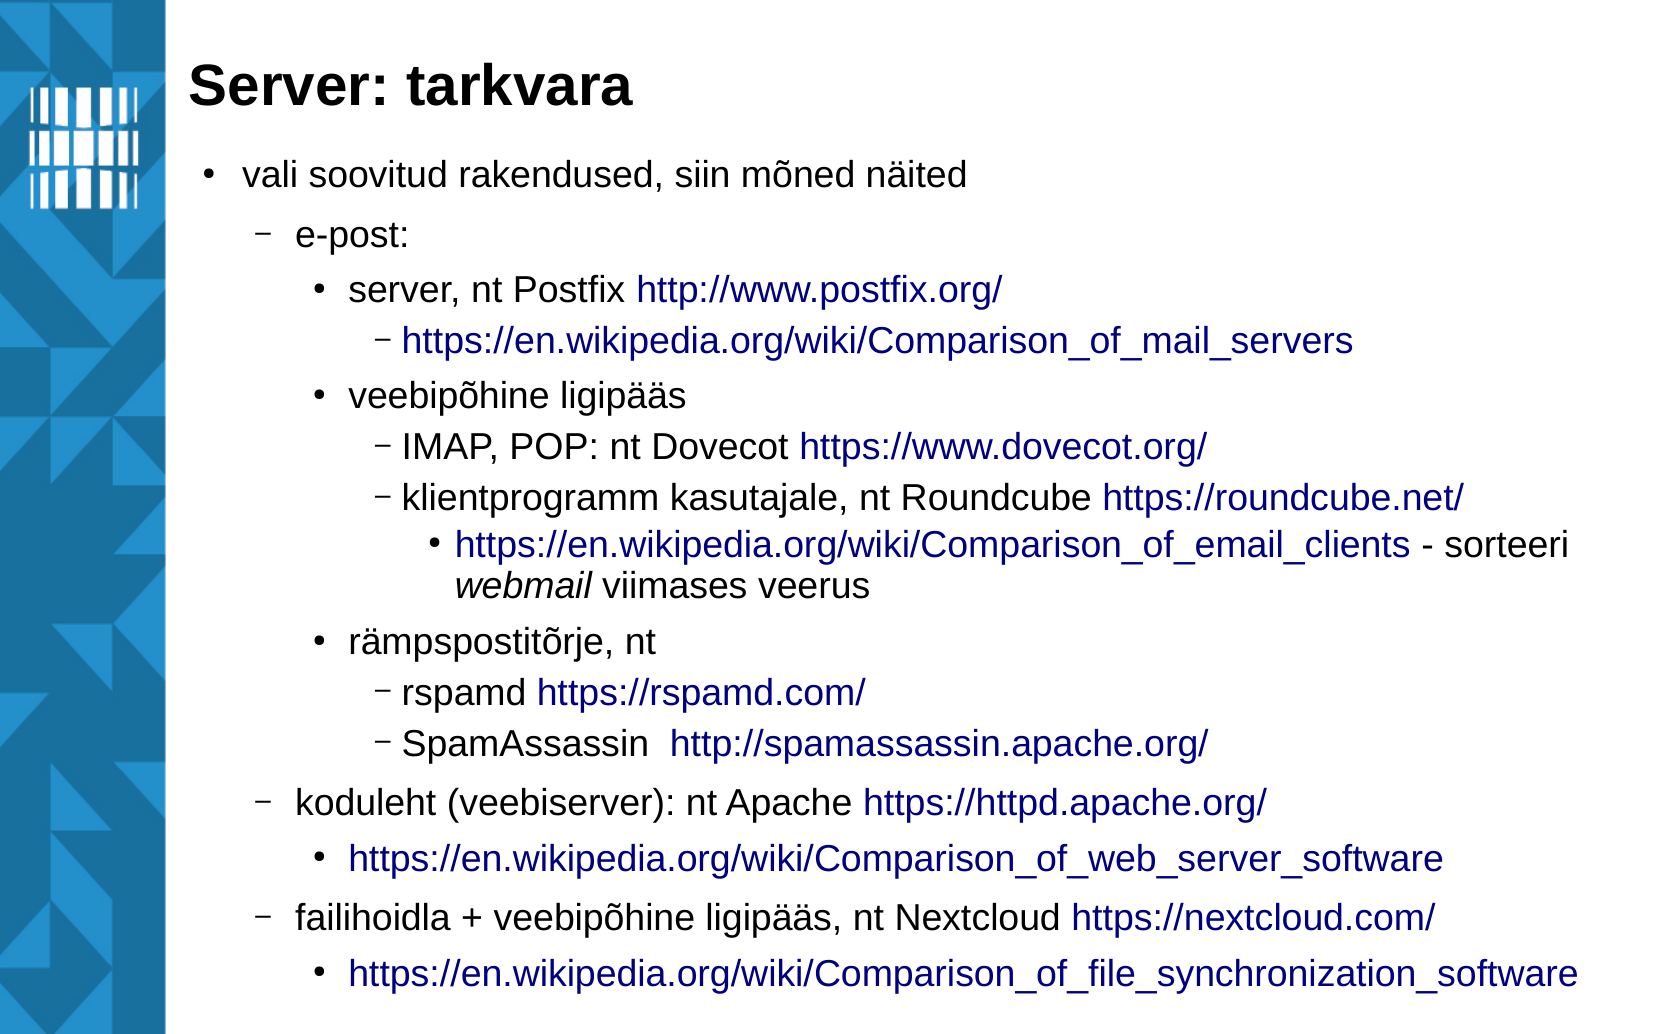

# Server: tarkvara
vali soovitud rakendused, siin mõned näited
e-post:
server, nt Postfix http://www.postfix.org/
https://en.wikipedia.org/wiki/Comparison_of_mail_servers
veebipõhine ligipääs
IMAP, POP: nt Dovecot https://www.dovecot.org/
klientprogramm kasutajale, nt Roundcube https://roundcube.net/
https://en.wikipedia.org/wiki/Comparison_of_email_clients - sorteeri webmail viimases veerus
rämpspostitõrje, nt
rspamd https://rspamd.com/
SpamAssassin http://spamassassin.apache.org/
koduleht (veebiserver): nt Apache https://httpd.apache.org/
https://en.wikipedia.org/wiki/Comparison_of_web_server_software
failihoidla + veebipõhine ligipääs, nt Nextcloud https://nextcloud.com/
https://en.wikipedia.org/wiki/Comparison_of_file_synchronization_software